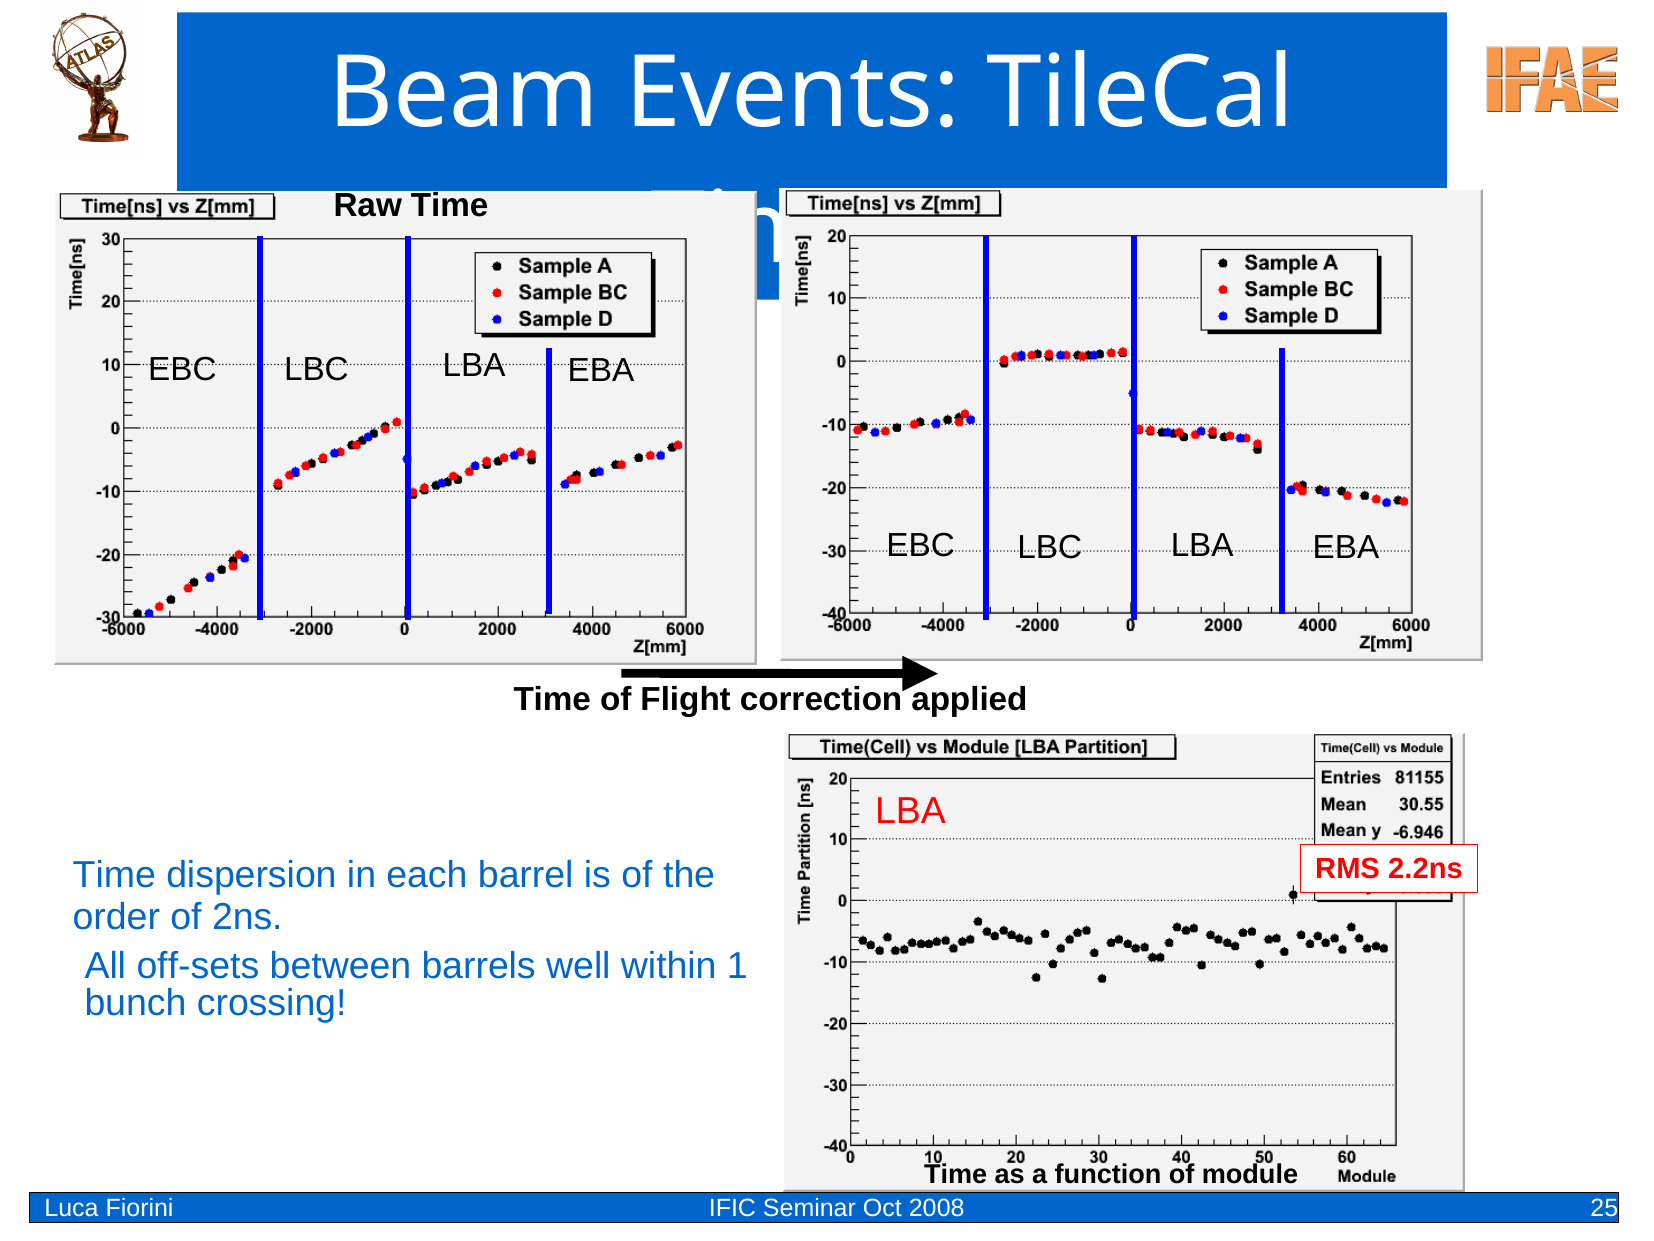

Beam Events: TileCal Timing
Raw Time
LBA
EBC
LBC
EBA
EBC
LBA
LBC
EBA
Time of Flight correction applied
LBA
RMS 2.2ns
Time dispersion in each barrel is of the order of 2ns.
All off-sets between barrels well within 1 bunch crossing!
Time as a function of module
Luca Fiorini								IFIC Seminar Oct 2008								 25